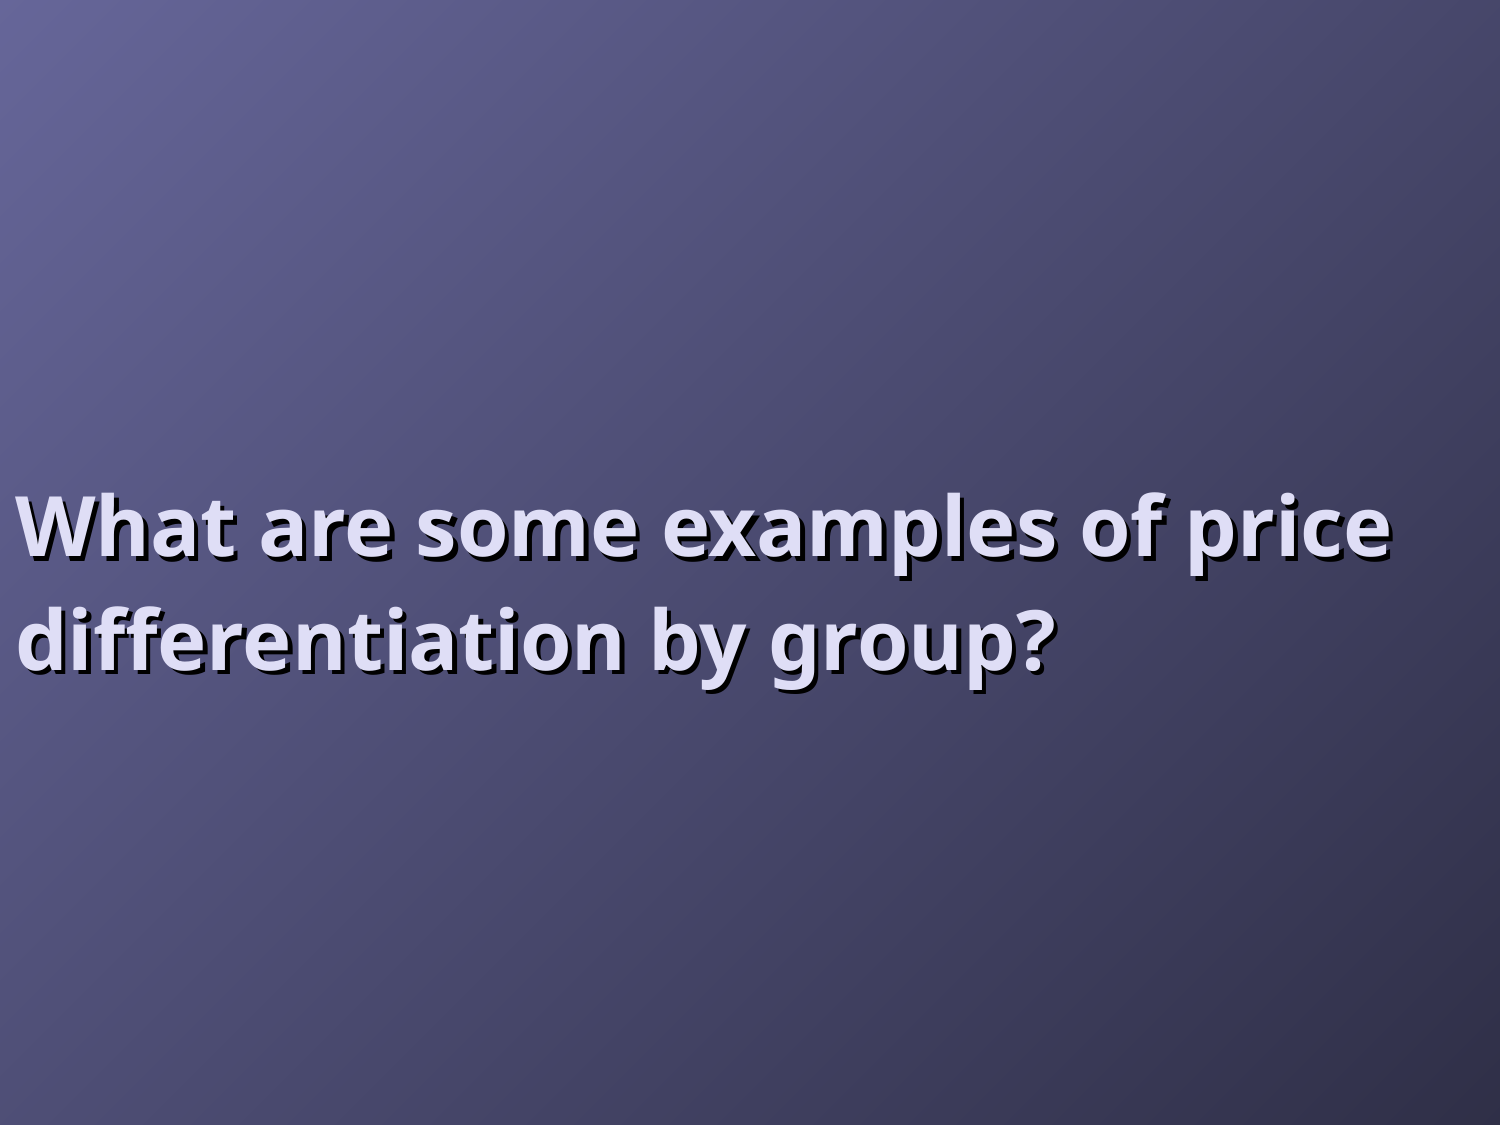

# What are some examples of price differentiation by group?